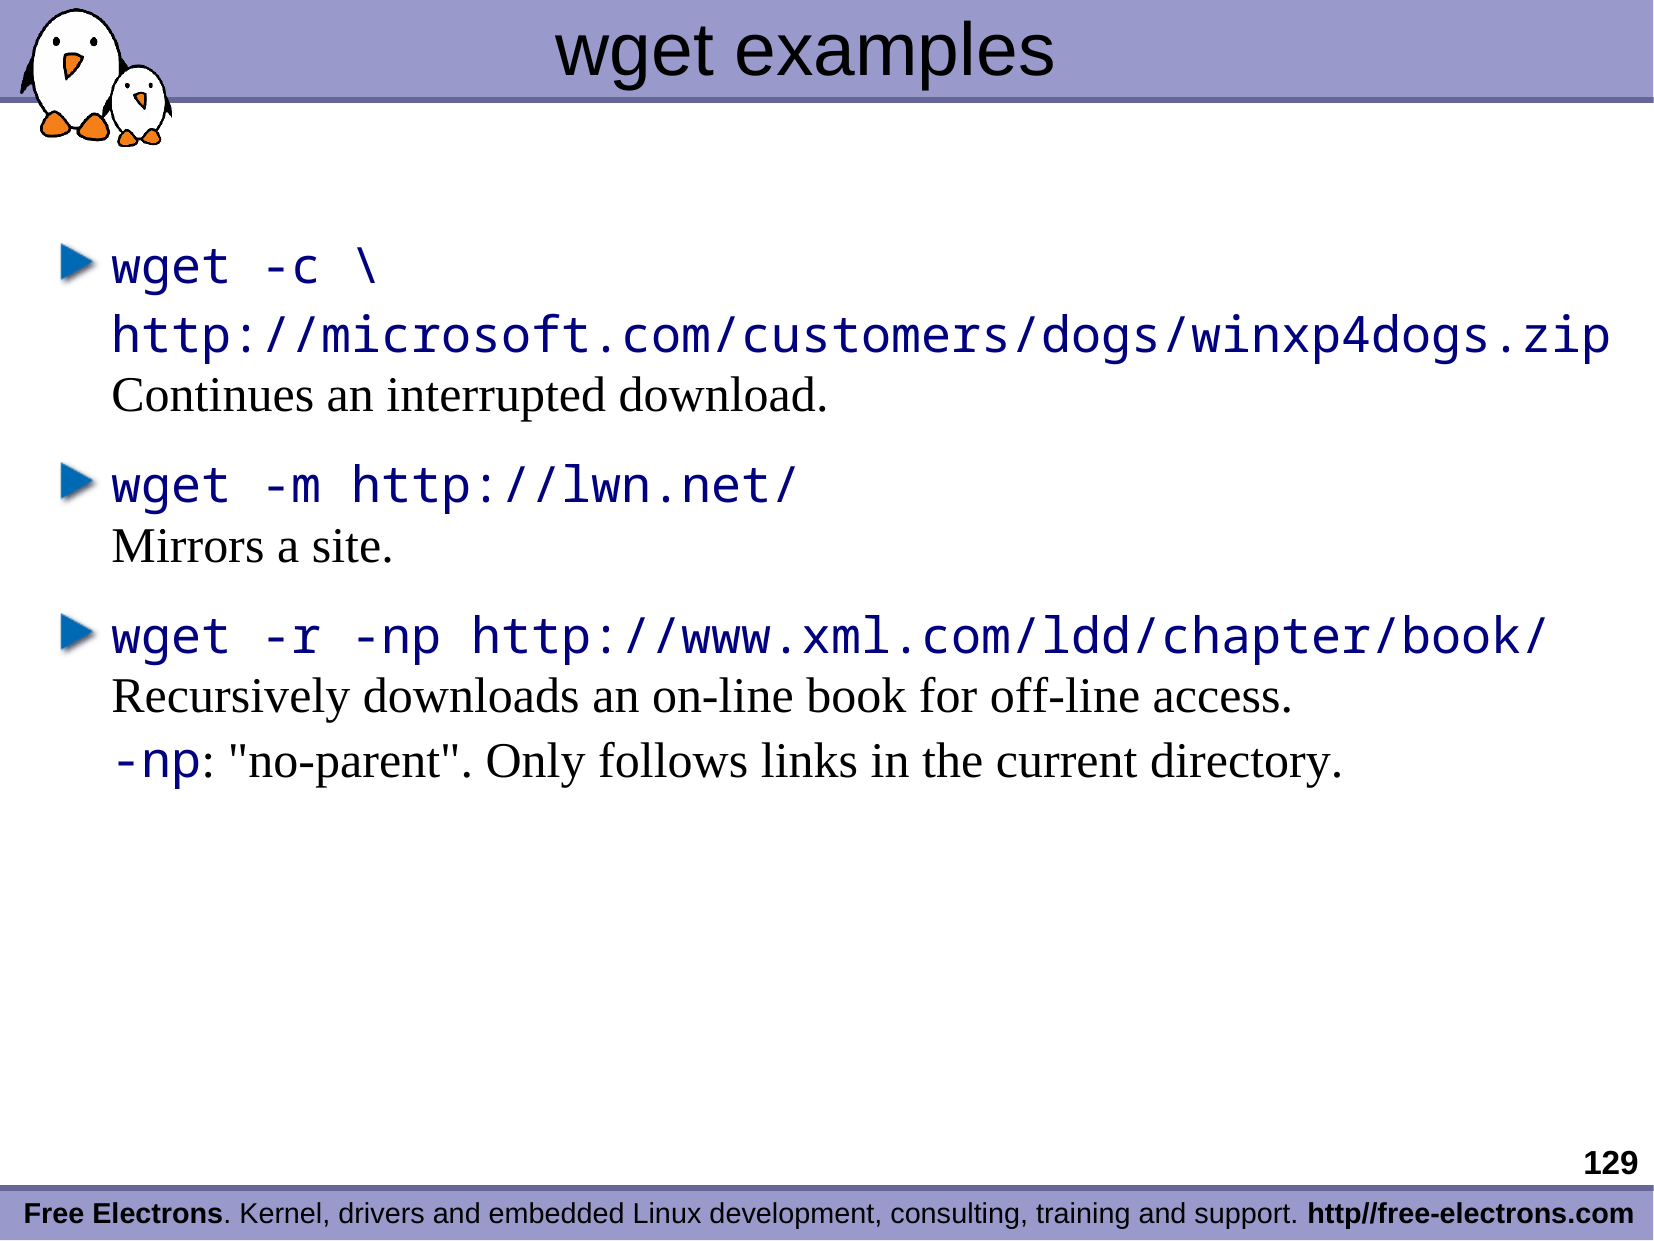

# wget examples
wget -c \ http://microsoft.com/customers/dogs/winxp4dogs.zip
Continues an interrupted download.
wget -m http://lwn.net/
Mirrors a site.
wget -r -np http://www.xml.com/ldd/chapter/book/
Recursively downloads an on-line book for off-line access.
-np: "no-parent". Only follows links in the current directory.